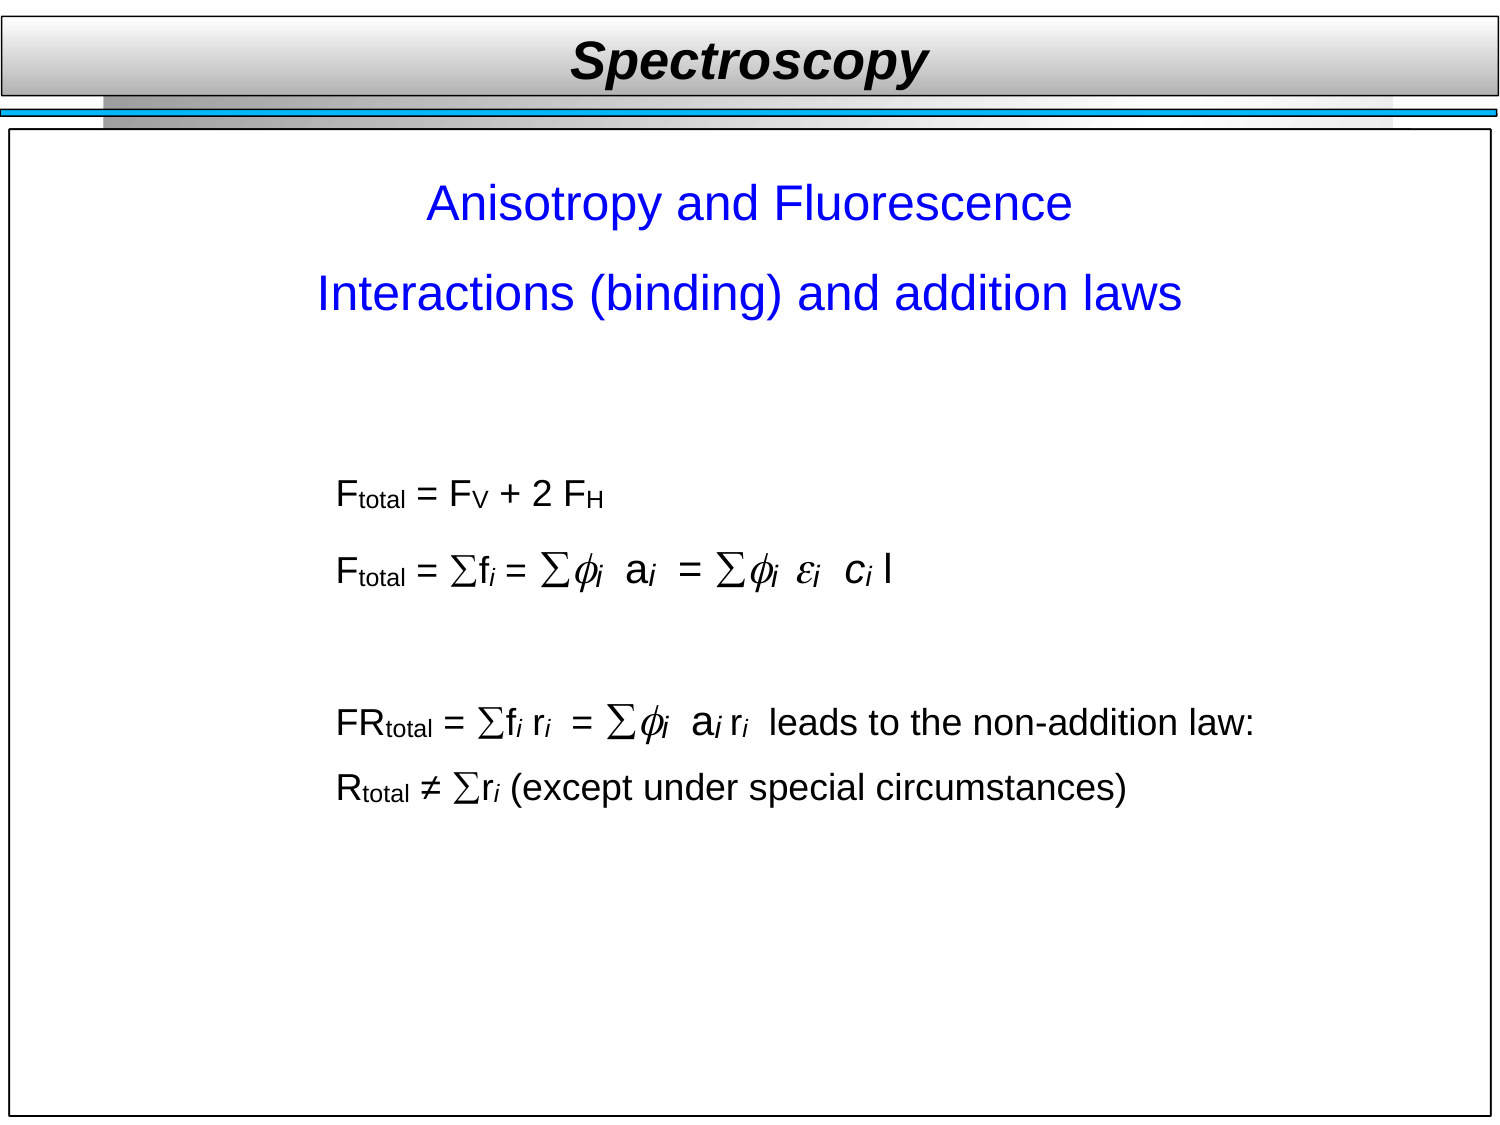

Spectroscopy
# Anisotropy and Fluorescence Interactions (binding) and addition laws
Ftotal = FV + 2 FH
Ftotal = ∑fi = ∑ϕi ai = ∑ϕi ei ci l
FRtotal = ∑fi ri = ∑ϕi ai ri leads to the non-addition law:
Rtotal ≠ ∑ri (except under special circumstances)